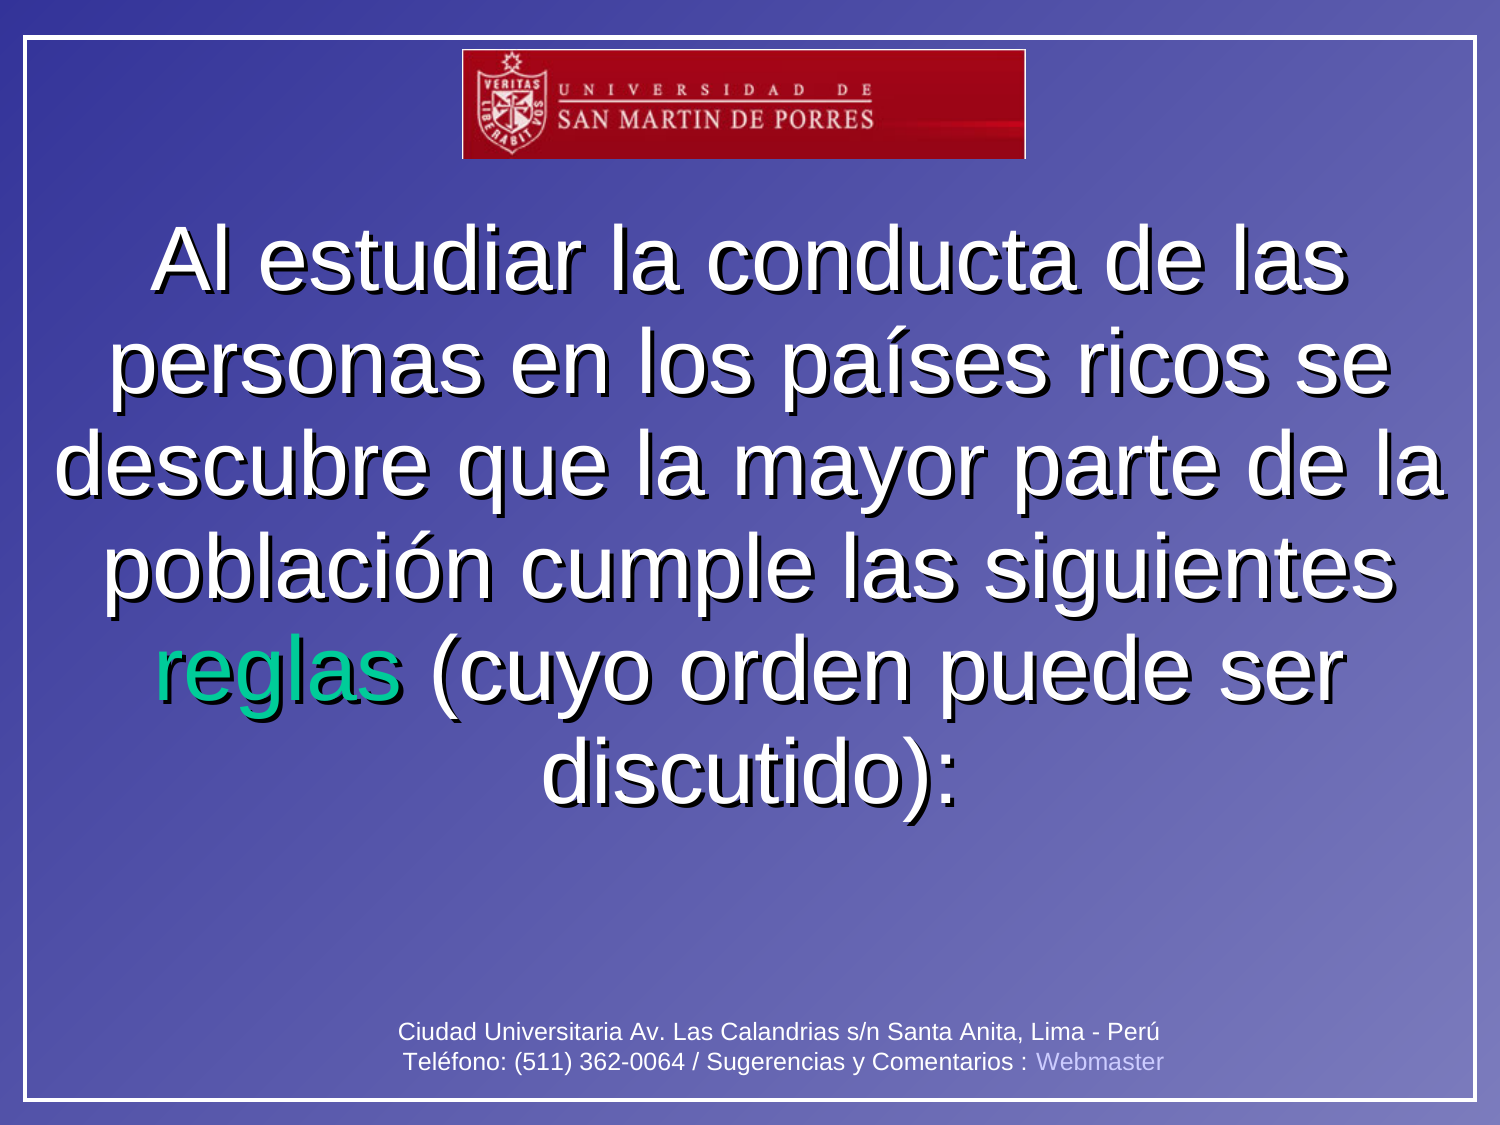

# Al estudiar la conducta de las personas en los países ricos se descubre que la mayor parte de la población cumple las siguientes reglas (cuyo orden puede ser discutido):